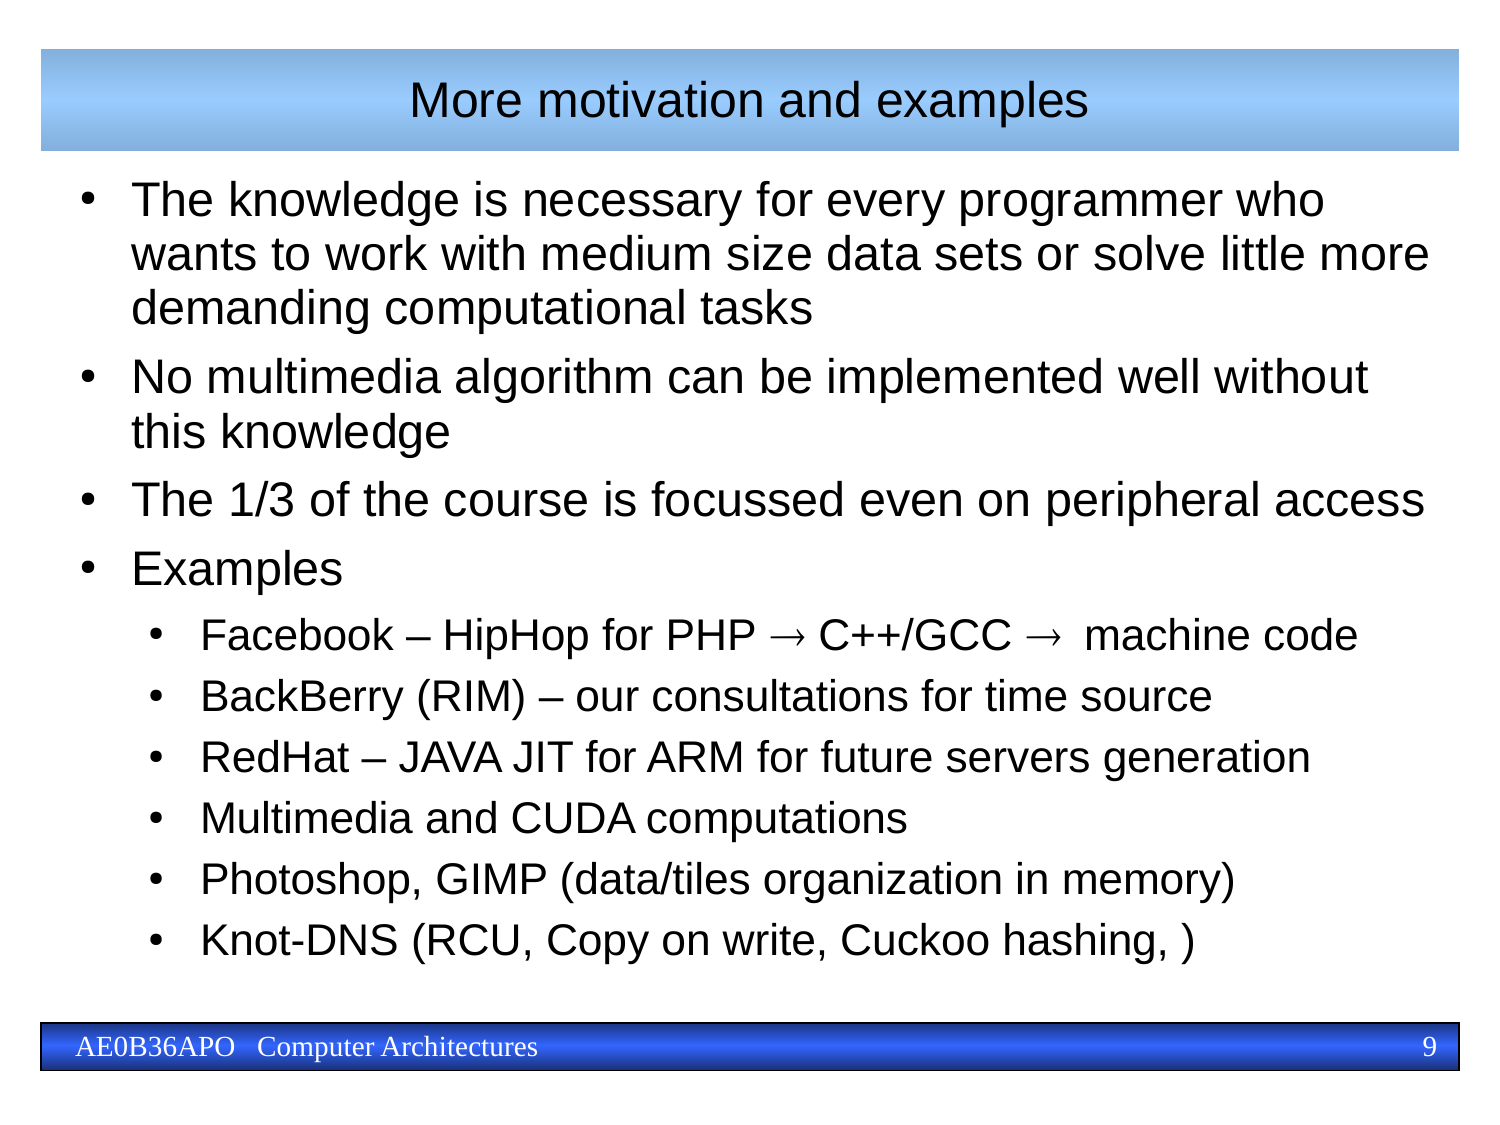

# More motivation and examples
The knowledge is necessary for every programmer who wants to work with medium size data sets or solve little more demanding computational tasks
No multimedia algorithm can be implemented well without this knowledge
The 1/3 of the course is focussed even on peripheral access
Examples
Facebook – HipHop for PHP  C++/GCC  machine code
BackBerry (RIM) – our consultations for time source
RedHat – JAVA JIT for ARM for future servers generation
Multimedia and CUDA computations
Photoshop, GIMP (data/tiles organization in memory)
Knot-DNS (RCU, Copy on write, Cuckoo hashing, )
AE0B36APO Computer Architectures
9